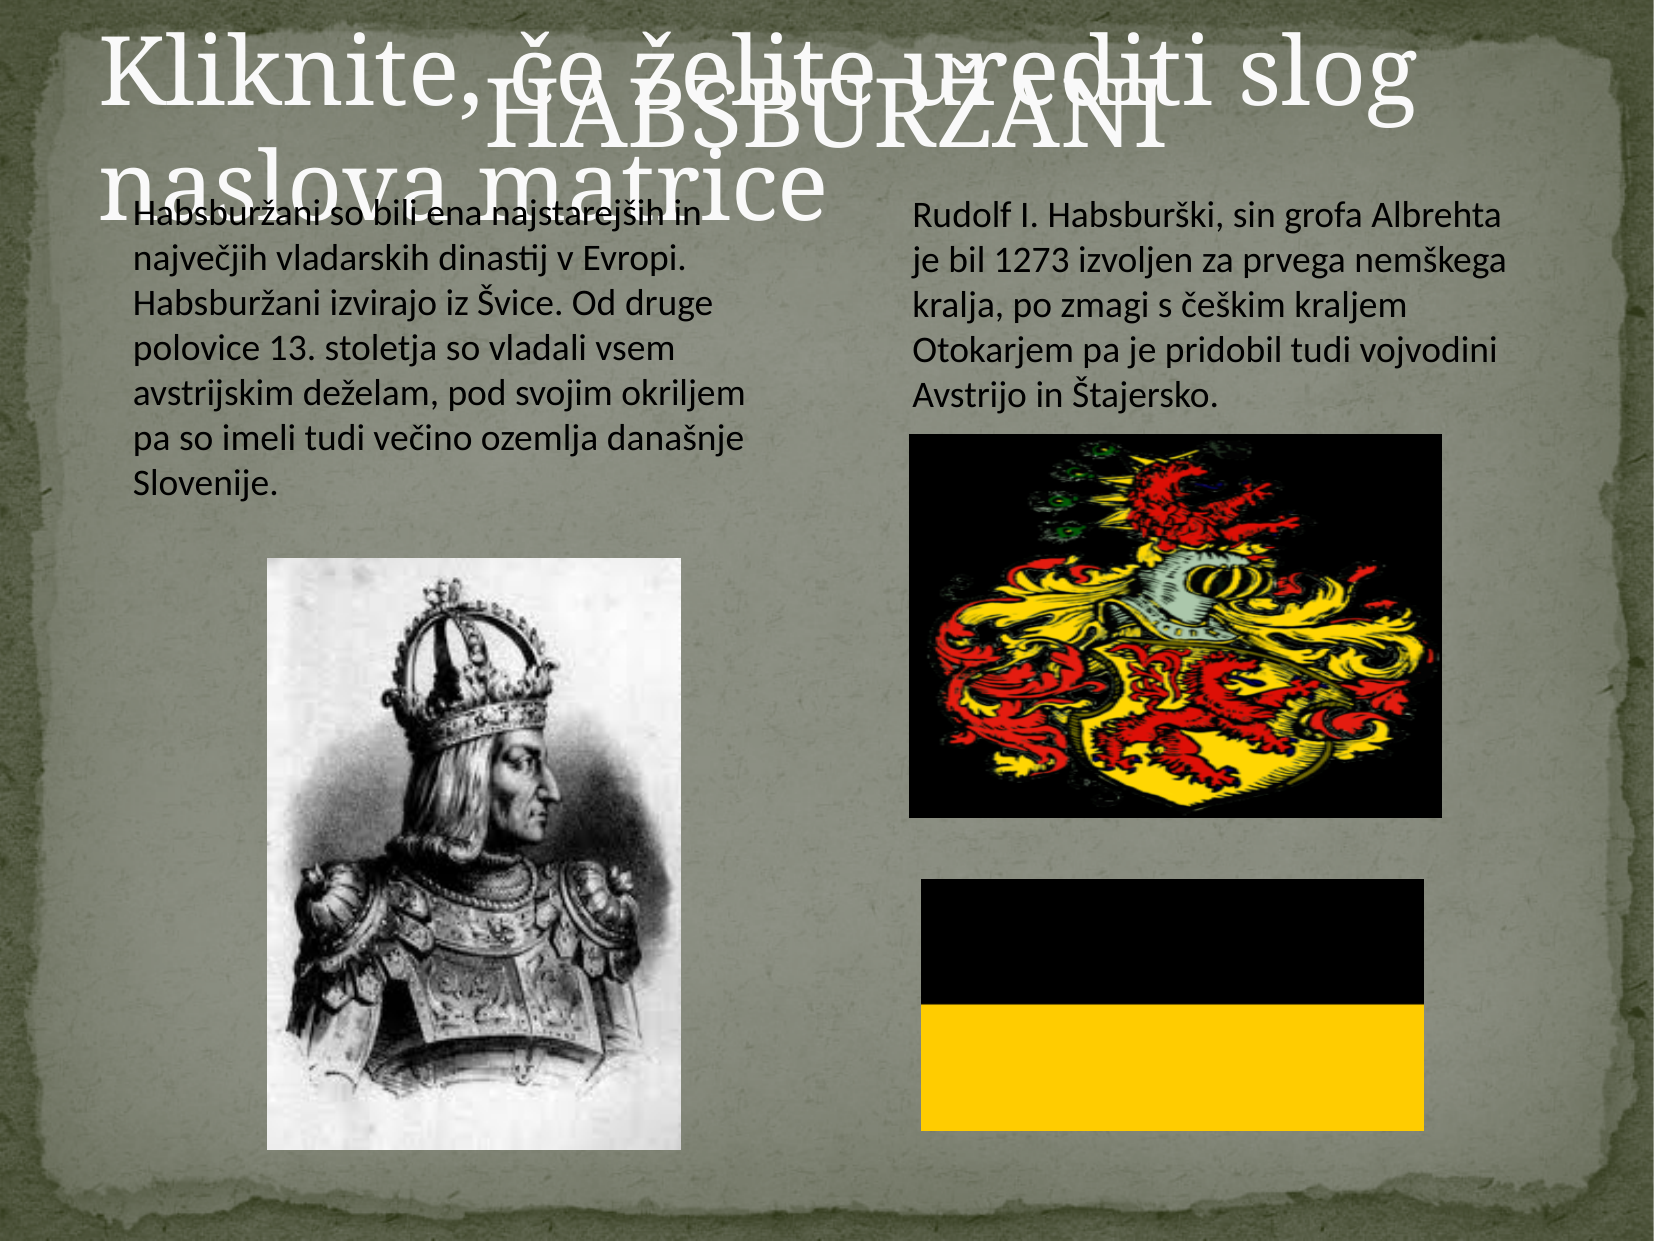

HABSBURŽANI
Habsburžani so bili ena najstarejših in največjih vladarskih dinastij v Evropi.
Habsburžani izvirajo iz Švice. Od druge polovice 13. stoletja so vladali vsem avstrijskim deželam, pod svojim okriljem pa so imeli tudi večino ozemlja današnje Slovenije.
Rudolf I. Habsburški, sin grofa Albrehta je bil 1273 izvoljen za prvega nemškega kralja, po zmagi s češkim kraljem Otokarjem pa je pridobil tudi vojvodini Avstrijo in Štajersko.